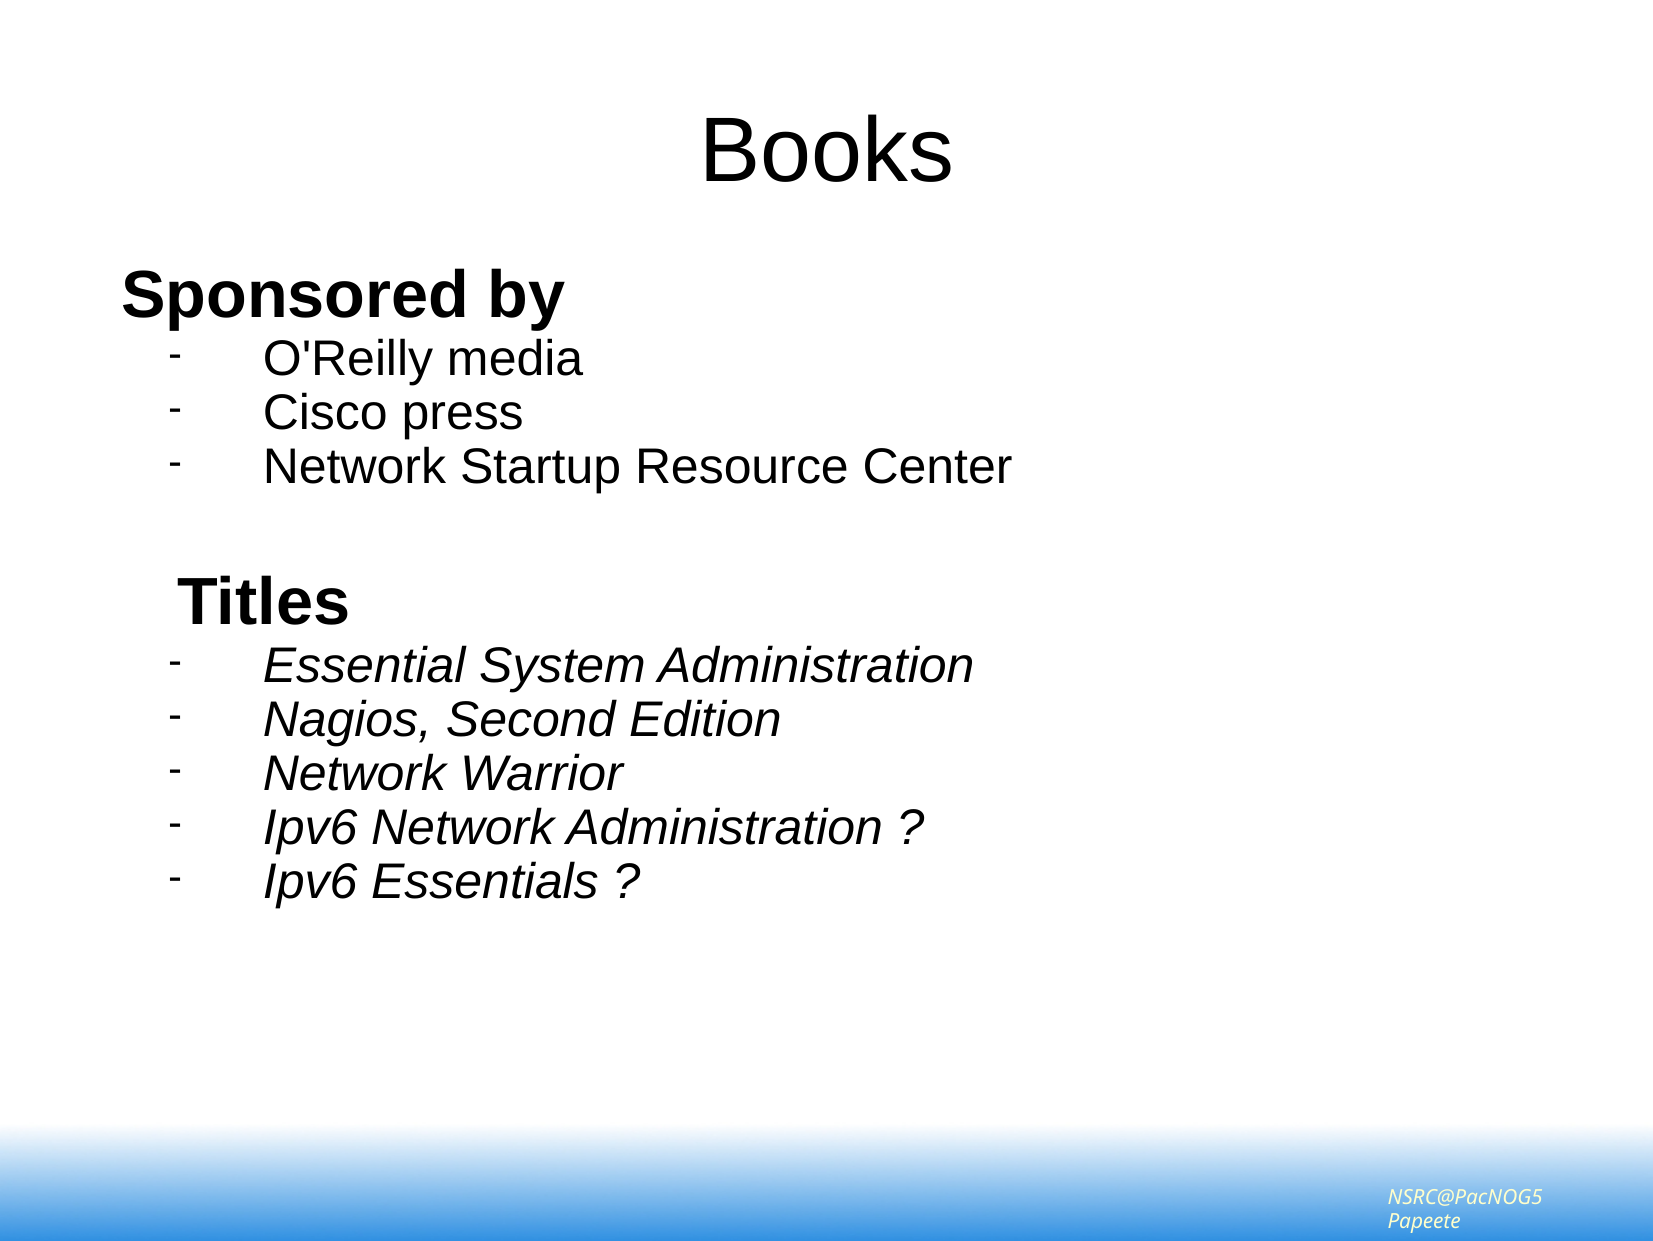

# Books
Sponsored by
O'Reilly media
Cisco press
Network Startup Resource Center
Titles
Essential System Administration
Nagios, Second Edition
Network Warrior
Ipv6 Network Administration ?
Ipv6 Essentials ?